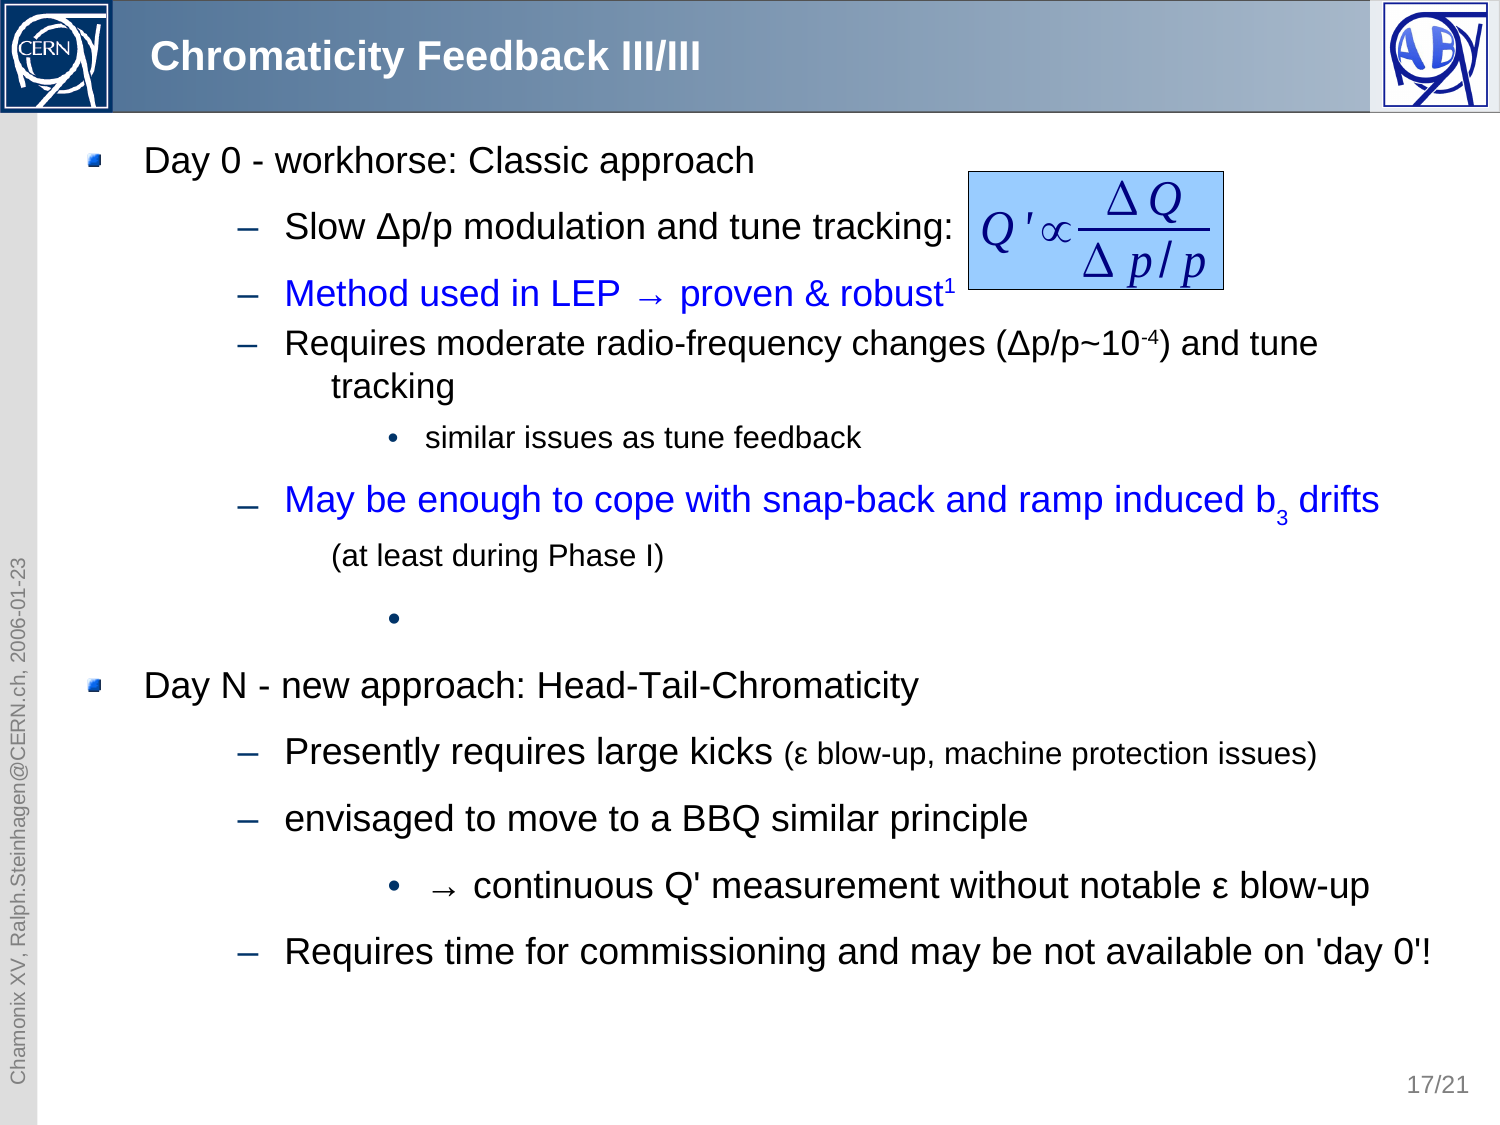

# Chromaticity Feedback III/III
Day 0 - workhorse: Classic approach
Slow Δp/p modulation and tune tracking:
Method used in LEP → proven & robust1
Requires moderate radio-frequency changes (Δp/p~10-4) and tune tracking
similar issues as tune feedback
May be enough to cope with snap-back and ramp induced b3 drifts	(at least during Phase I)
Day N - new approach: Head-Tail-Chromaticity
Presently requires large kicks (ε blow-up, machine protection issues)
envisaged to move to a BBQ similar principle
→ continuous Q' measurement without notable ε blow-up
Requires time for commissioning and may be not available on 'day 0'!